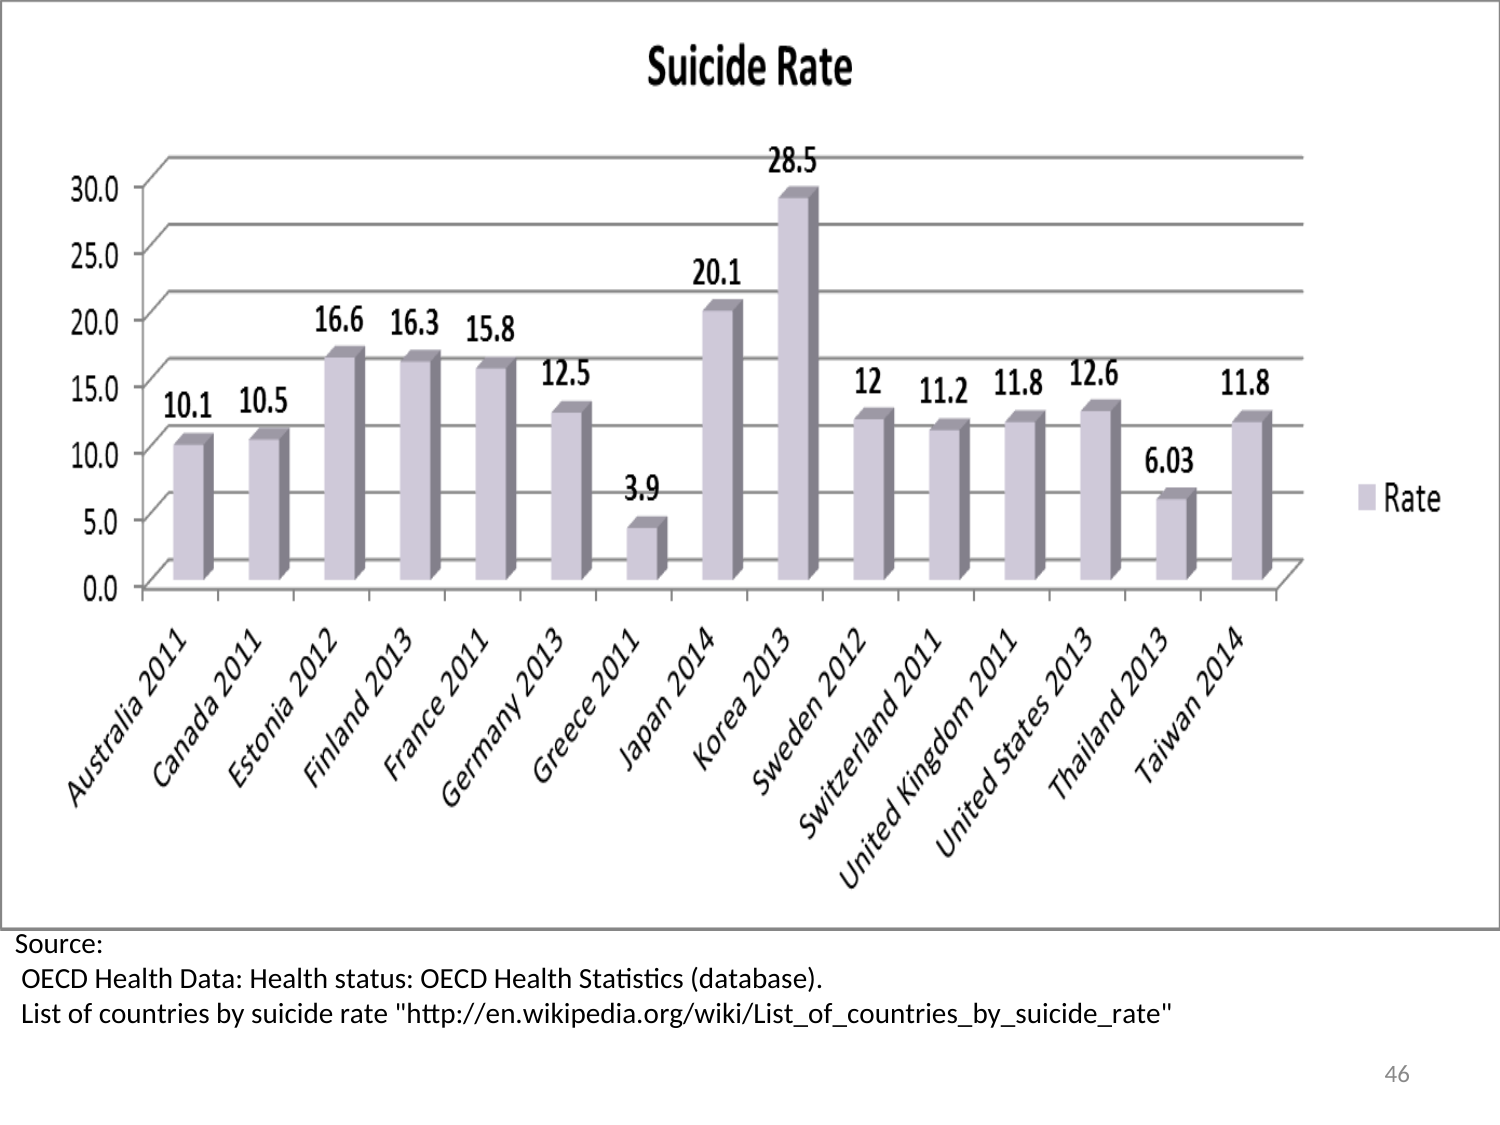

Source:
 OECD Health Data: Health status: OECD Health Statistics (database).
 List of countries by suicide rate "http://en.wikipedia.org/wiki/List_of_countries_by_suicide_rate"